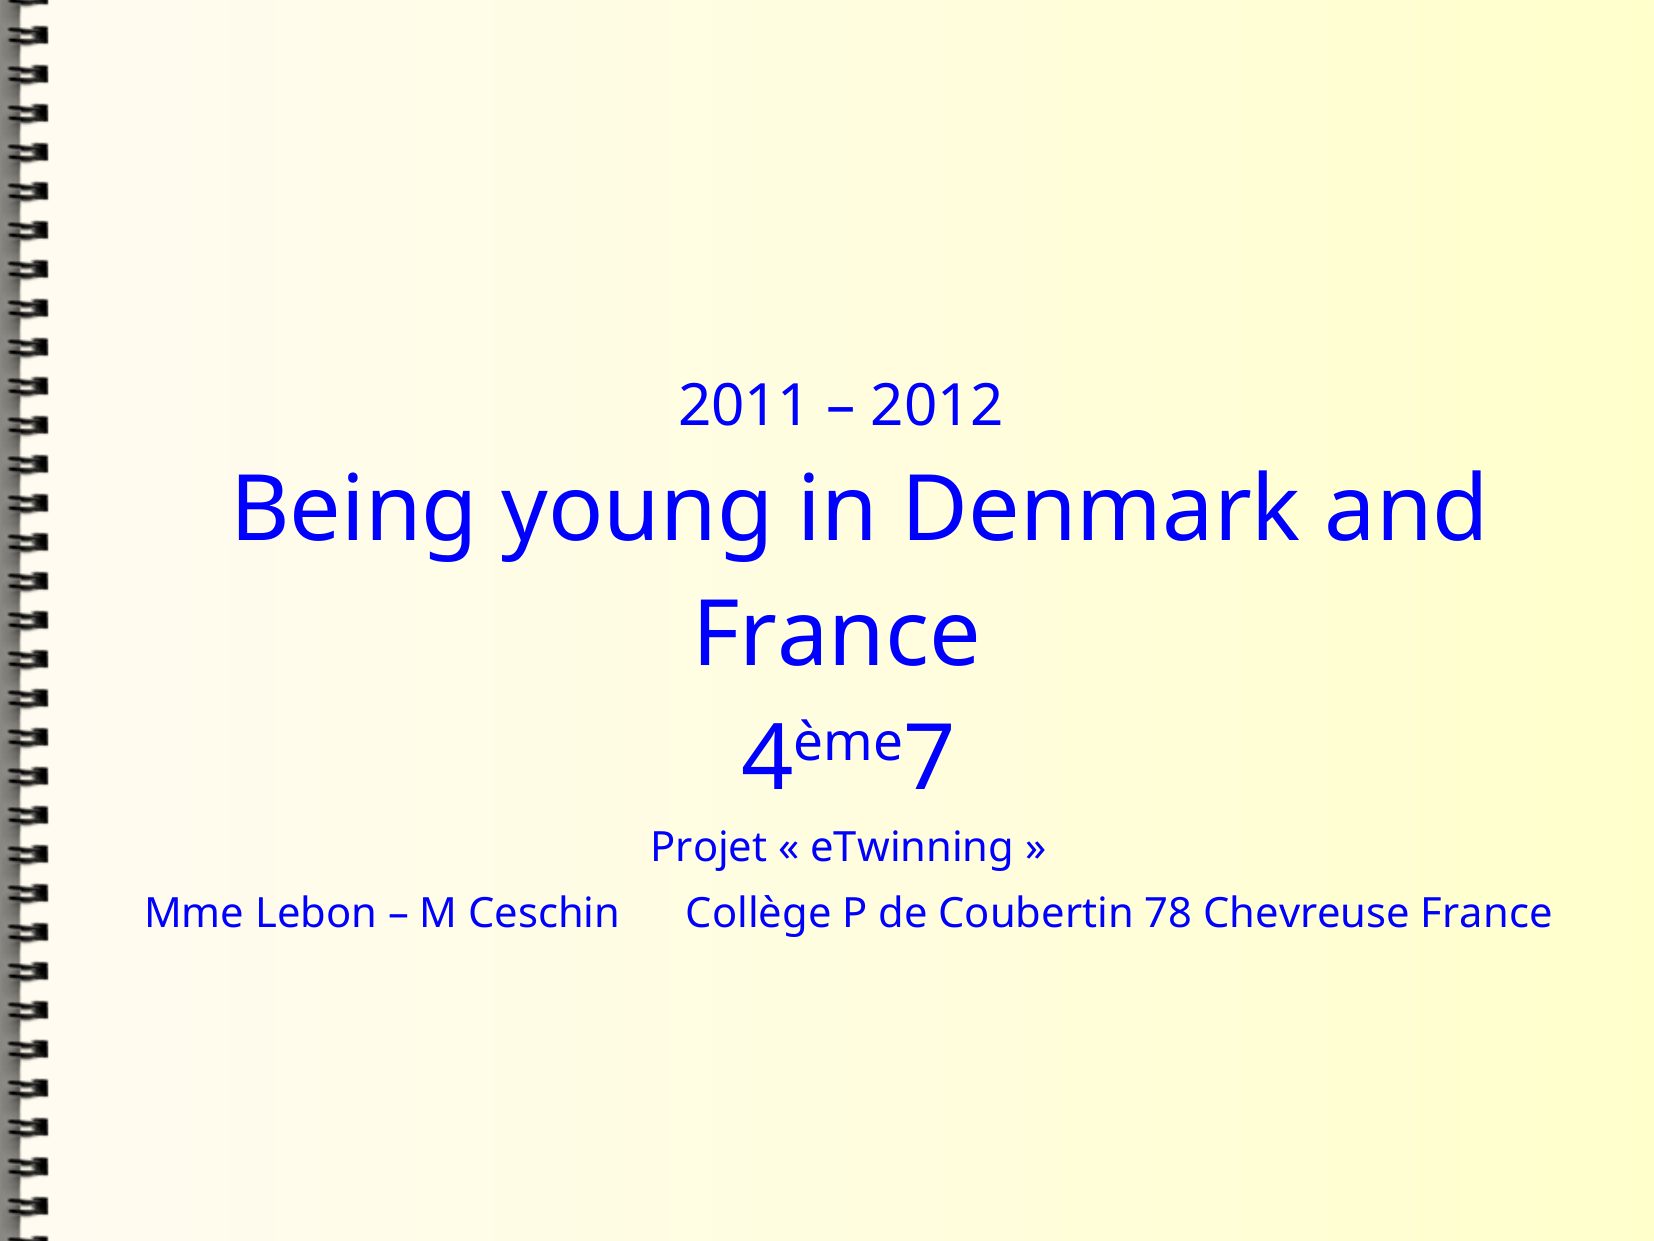

# 2011 – 2012 Being young in Denmark and France 4ème7 Projet « eTwinning » Mme Lebon – M Ceschin Collège P de Coubertin 78 Chevreuse France